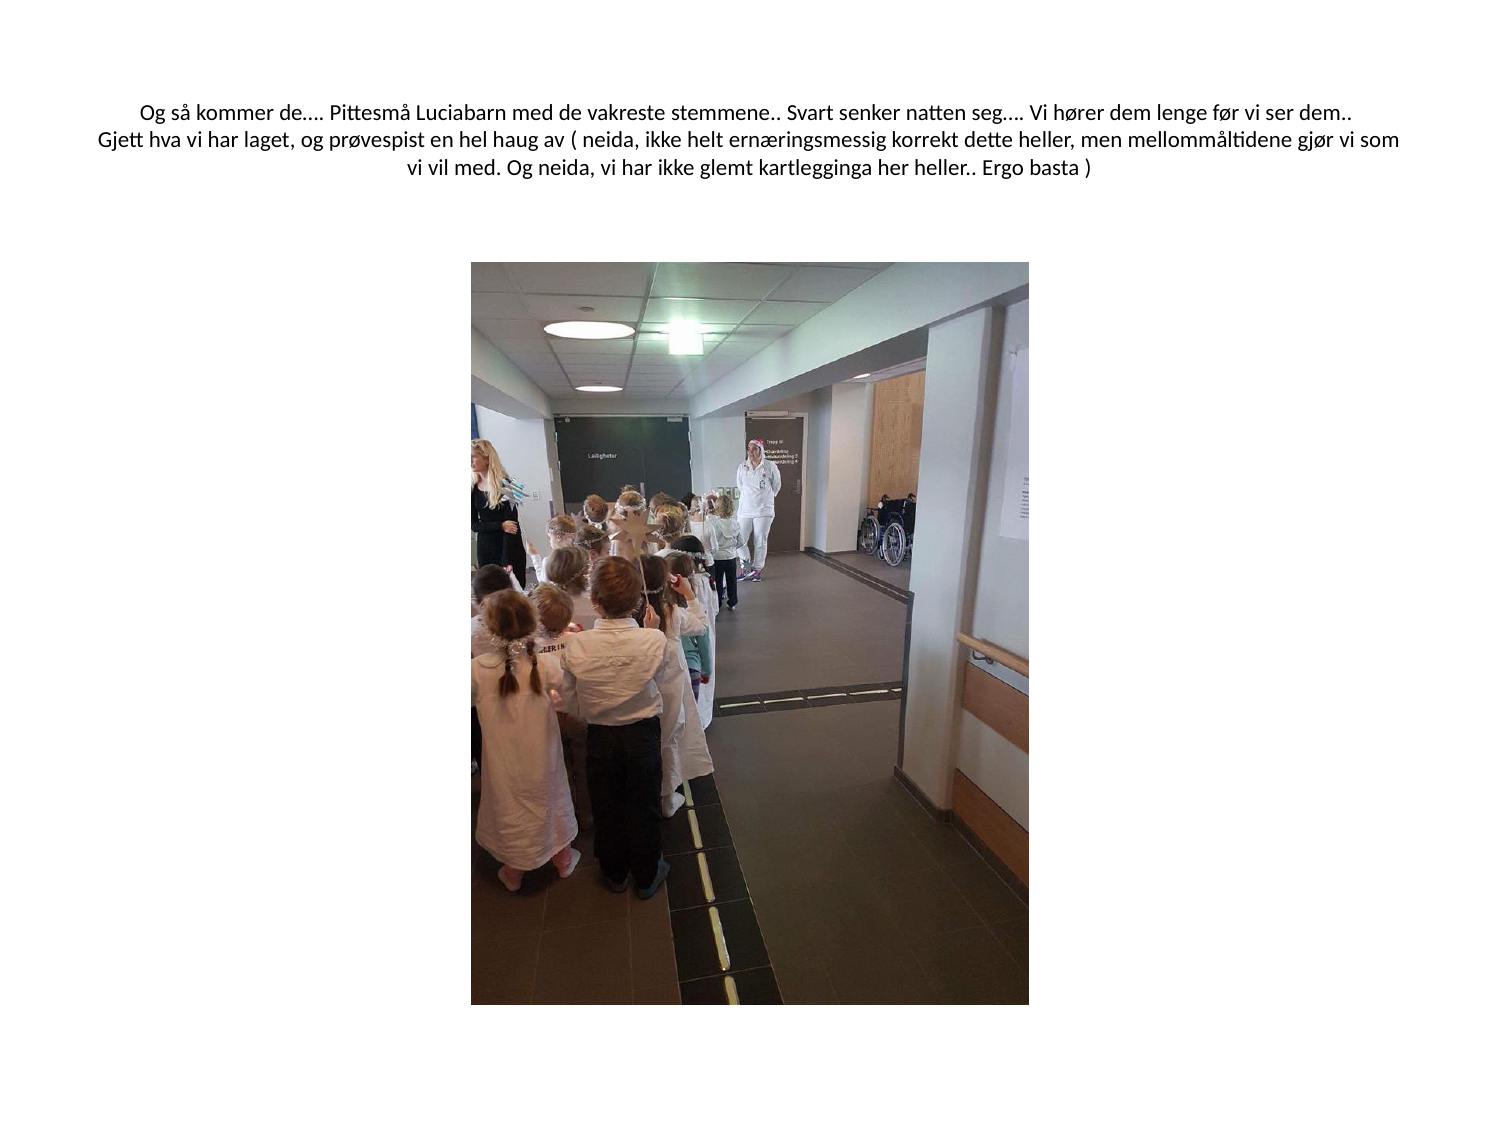

# Og så kommer de…. Pittesmå Luciabarn med de vakreste stemmene.. Svart senker natten seg…. Vi hører dem lenge før vi ser dem.. Gjett hva vi har laget, og prøvespist en hel haug av ( neida, ikke helt ernæringsmessig korrekt dette heller, men mellommåltidene gjør vi som vi vil med. Og neida, vi har ikke glemt kartlegginga her heller.. Ergo basta )